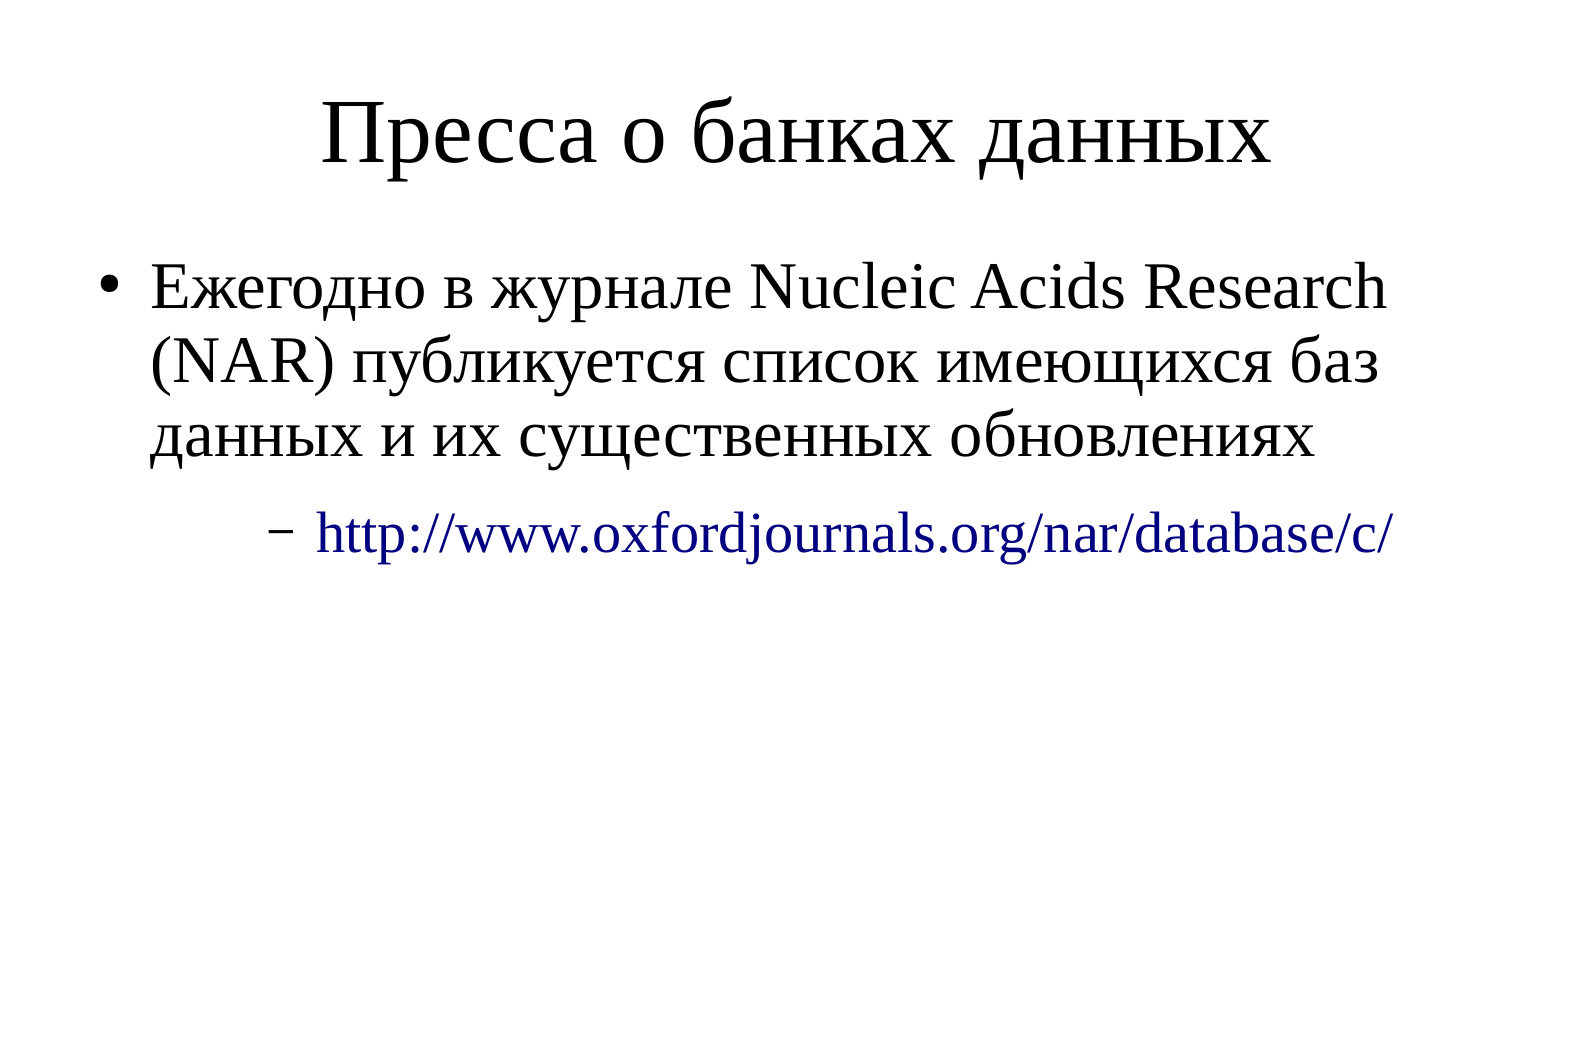

# Пресса о банках данных
Ежегодно в журнале Nucleic Acids Research (NAR) публикуется список имеющихся баз данных и их существенных обновлениях
http://www.oxfordjournals.org/nar/database/c/